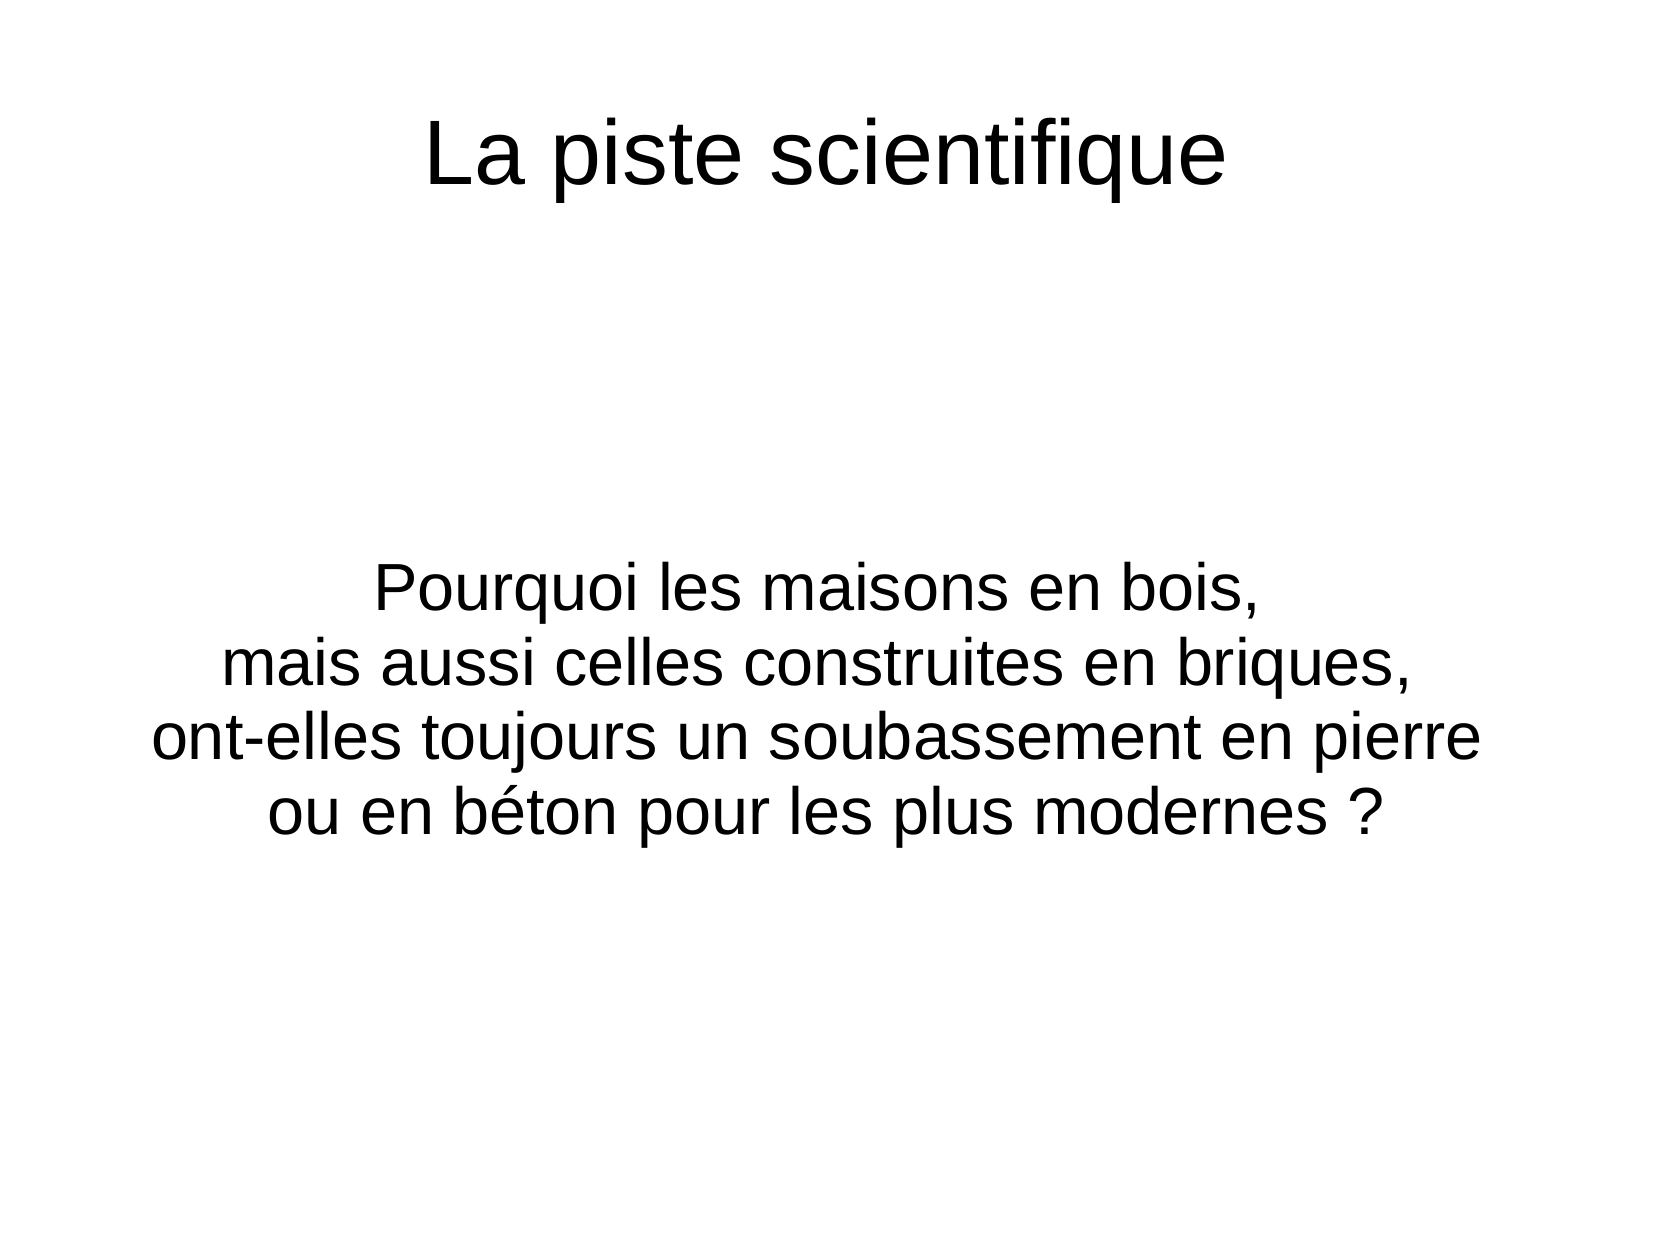

# La piste scientifique
Pourquoi les maisons en bois,
mais aussi celles construites en briques,
ont-elles toujours un soubassement en pierre
ou en béton pour les plus modernes ?